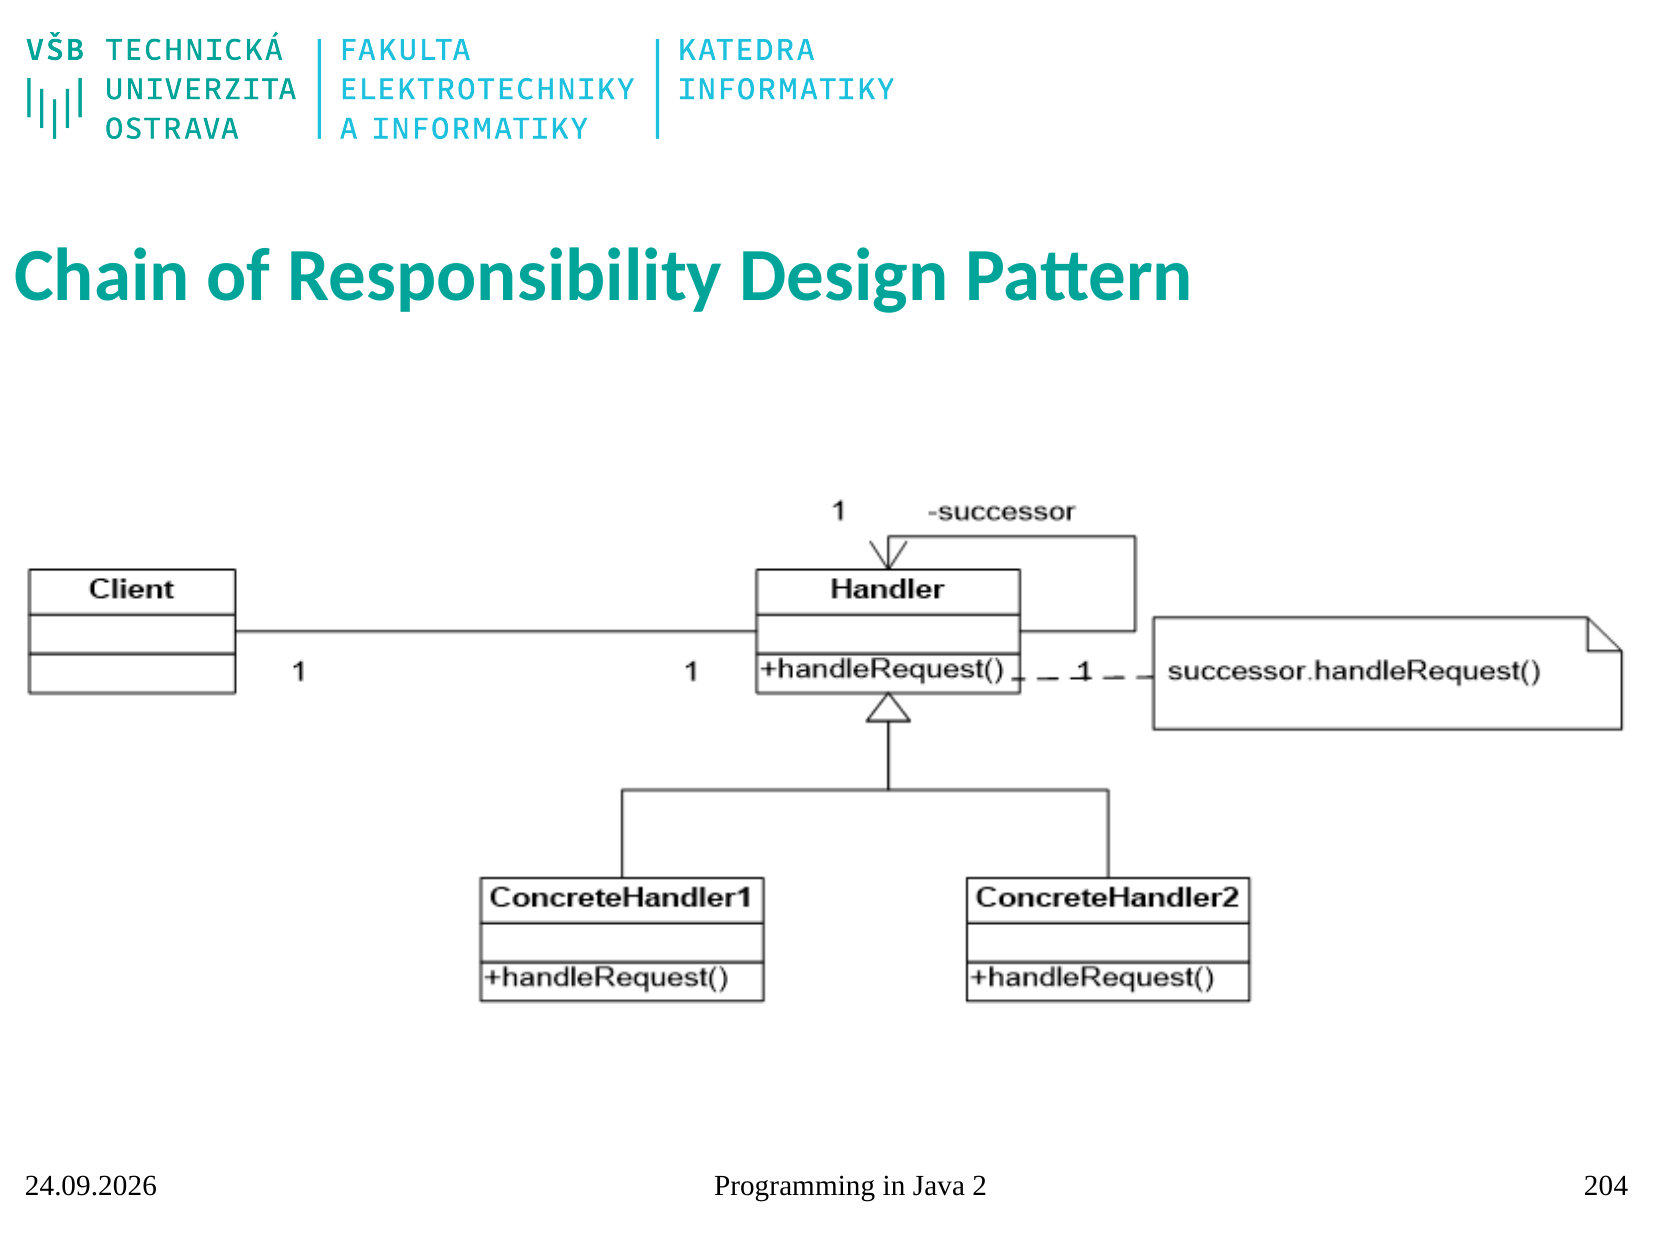

# Chain of Responsibility Design Pattern
Programming in Java 2
204